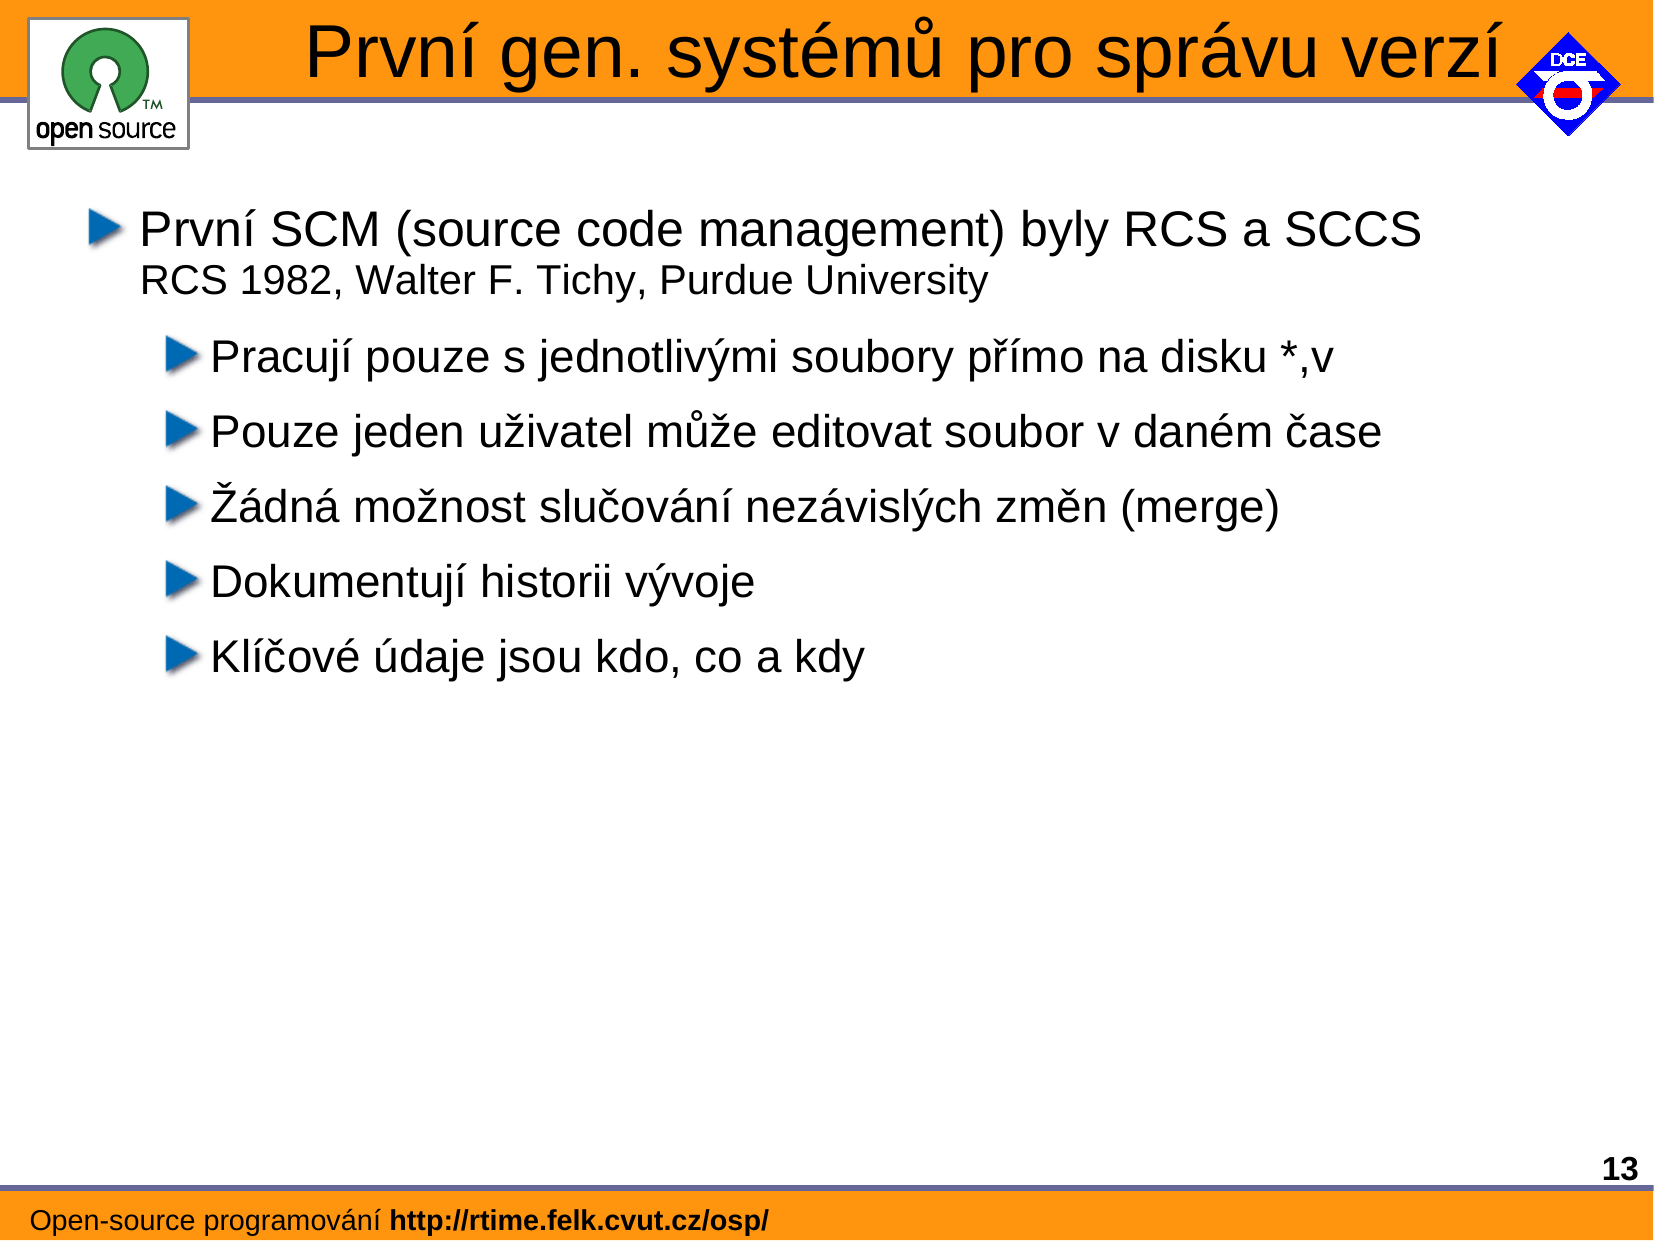

# První gen. systémů pro správu verzí
První SCM (source code management) byly RCS a SCCS
RCS 1982, Walter F. Tichy, Purdue University
Pracují pouze s jednotlivými soubory přímo na disku *,v
Pouze jeden uživatel může editovat soubor v daném čase
Žádná možnost slučování nezávislých změn (merge)
Dokumentují historii vývoje
Klíčové údaje jsou kdo, co a kdy